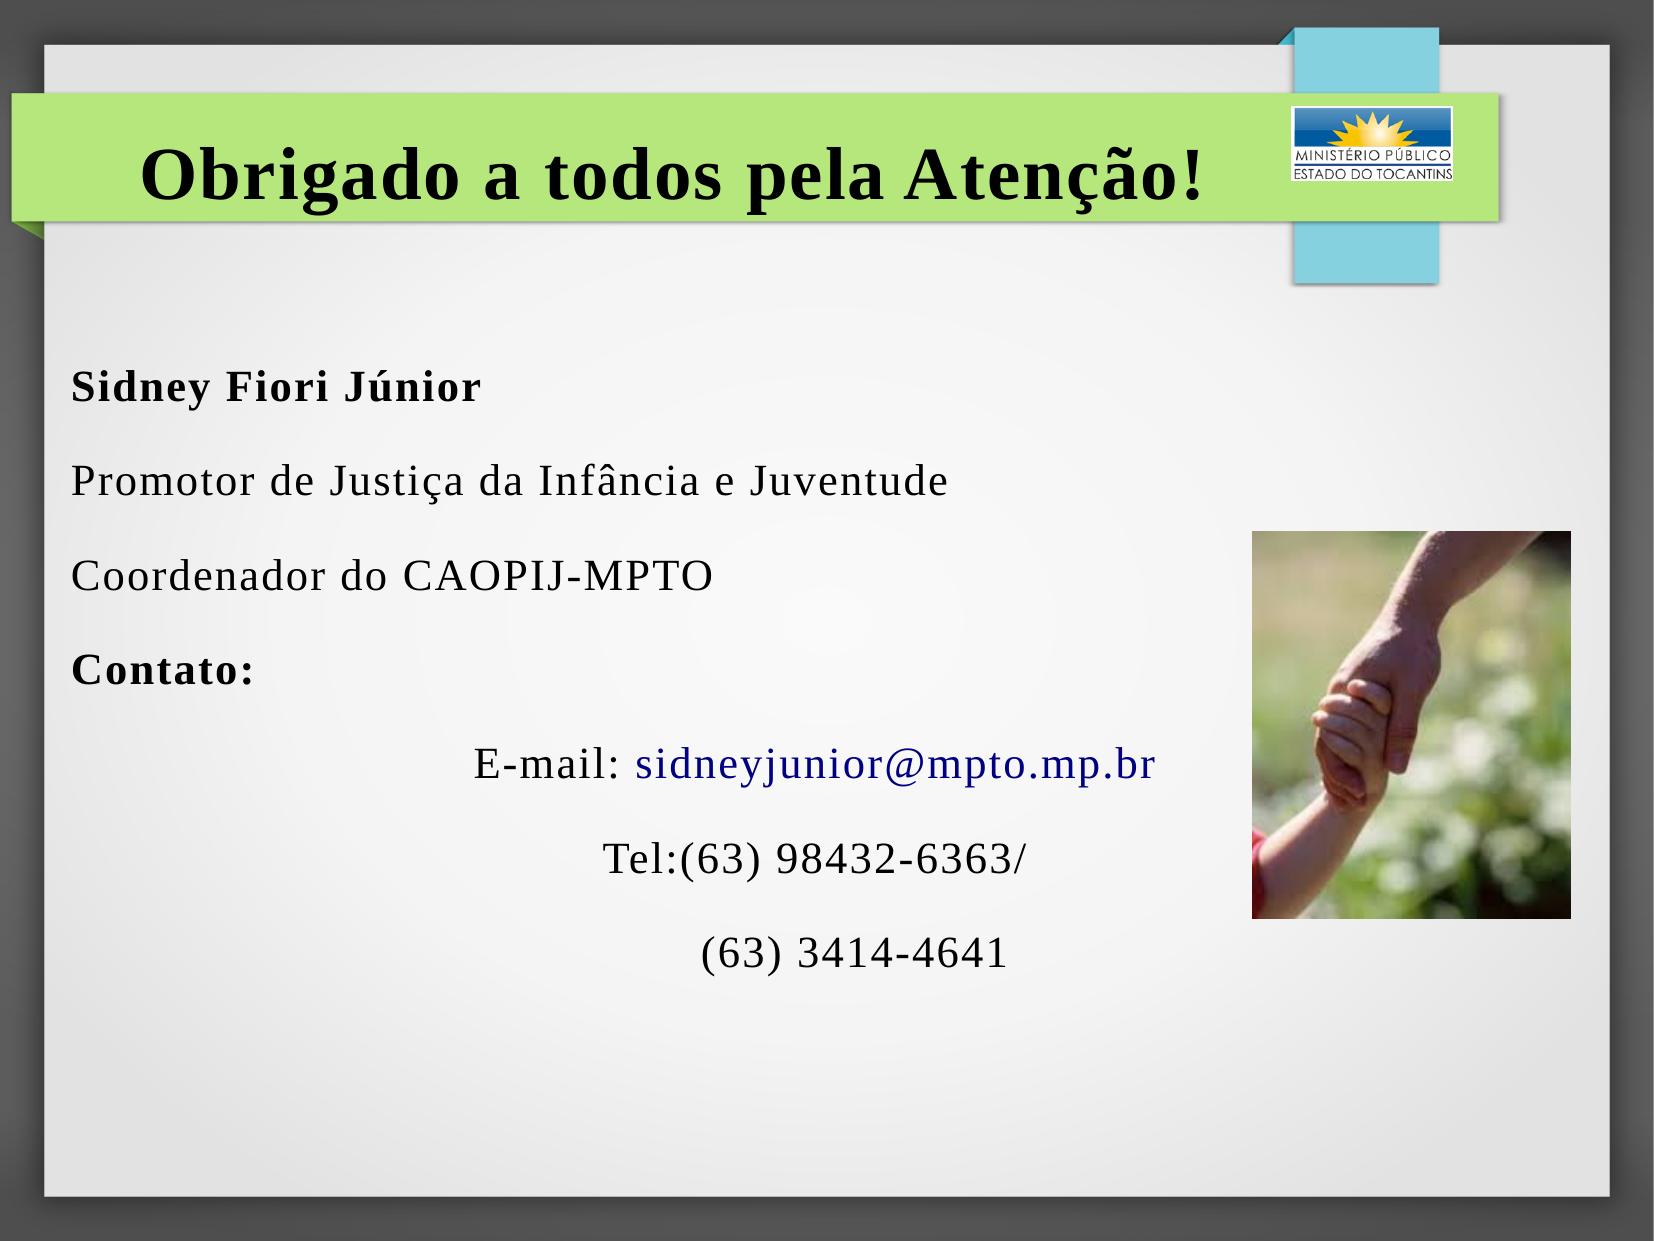

# Obrigado a todos pela Atenção!
Sidney Fiori Júnior
Promotor de Justiça da Infância e Juventude
Coordenador do CAOPIJ-MPTO
Contato:
E-mail: sidneyjunior@mpto.mp.br
Tel:(63) 98432-6363/
 (63) 3414-4641